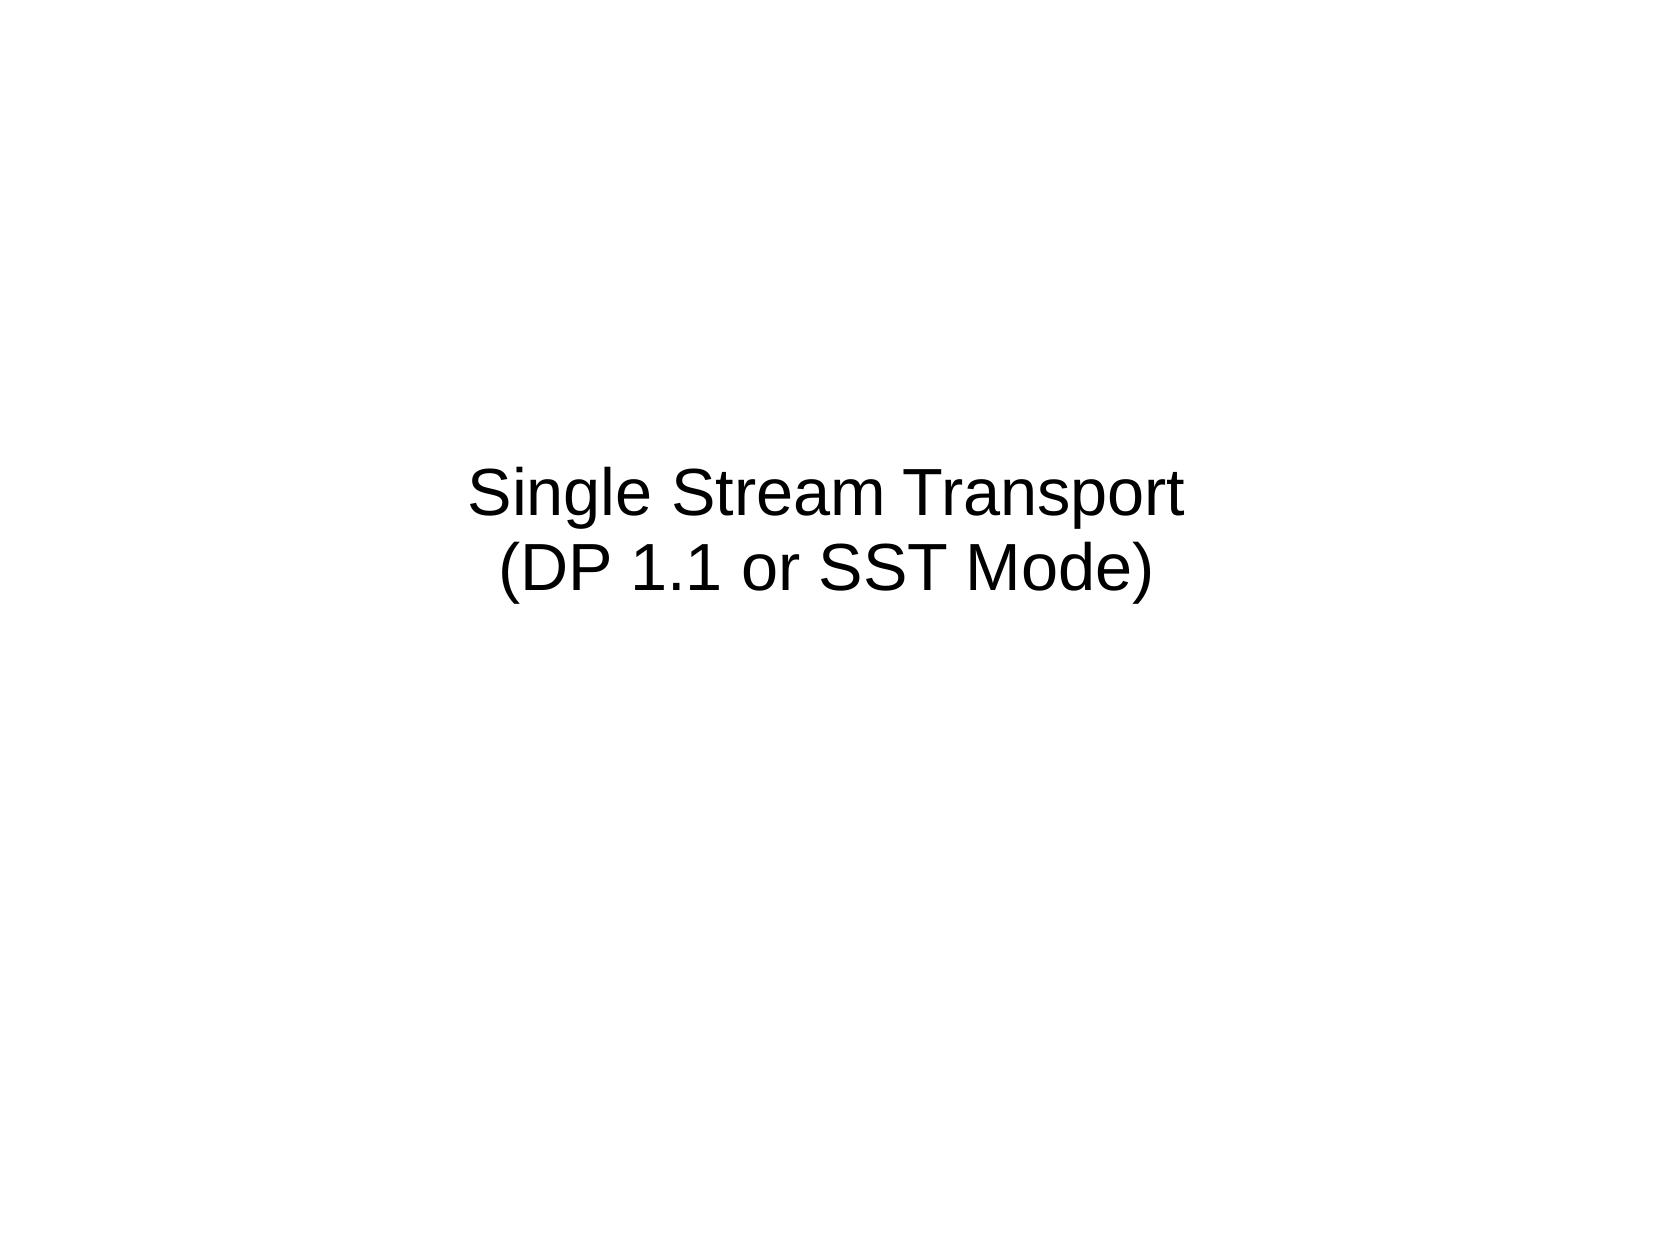

# Single Stream Transport
(DP 1.1 or SST Mode)